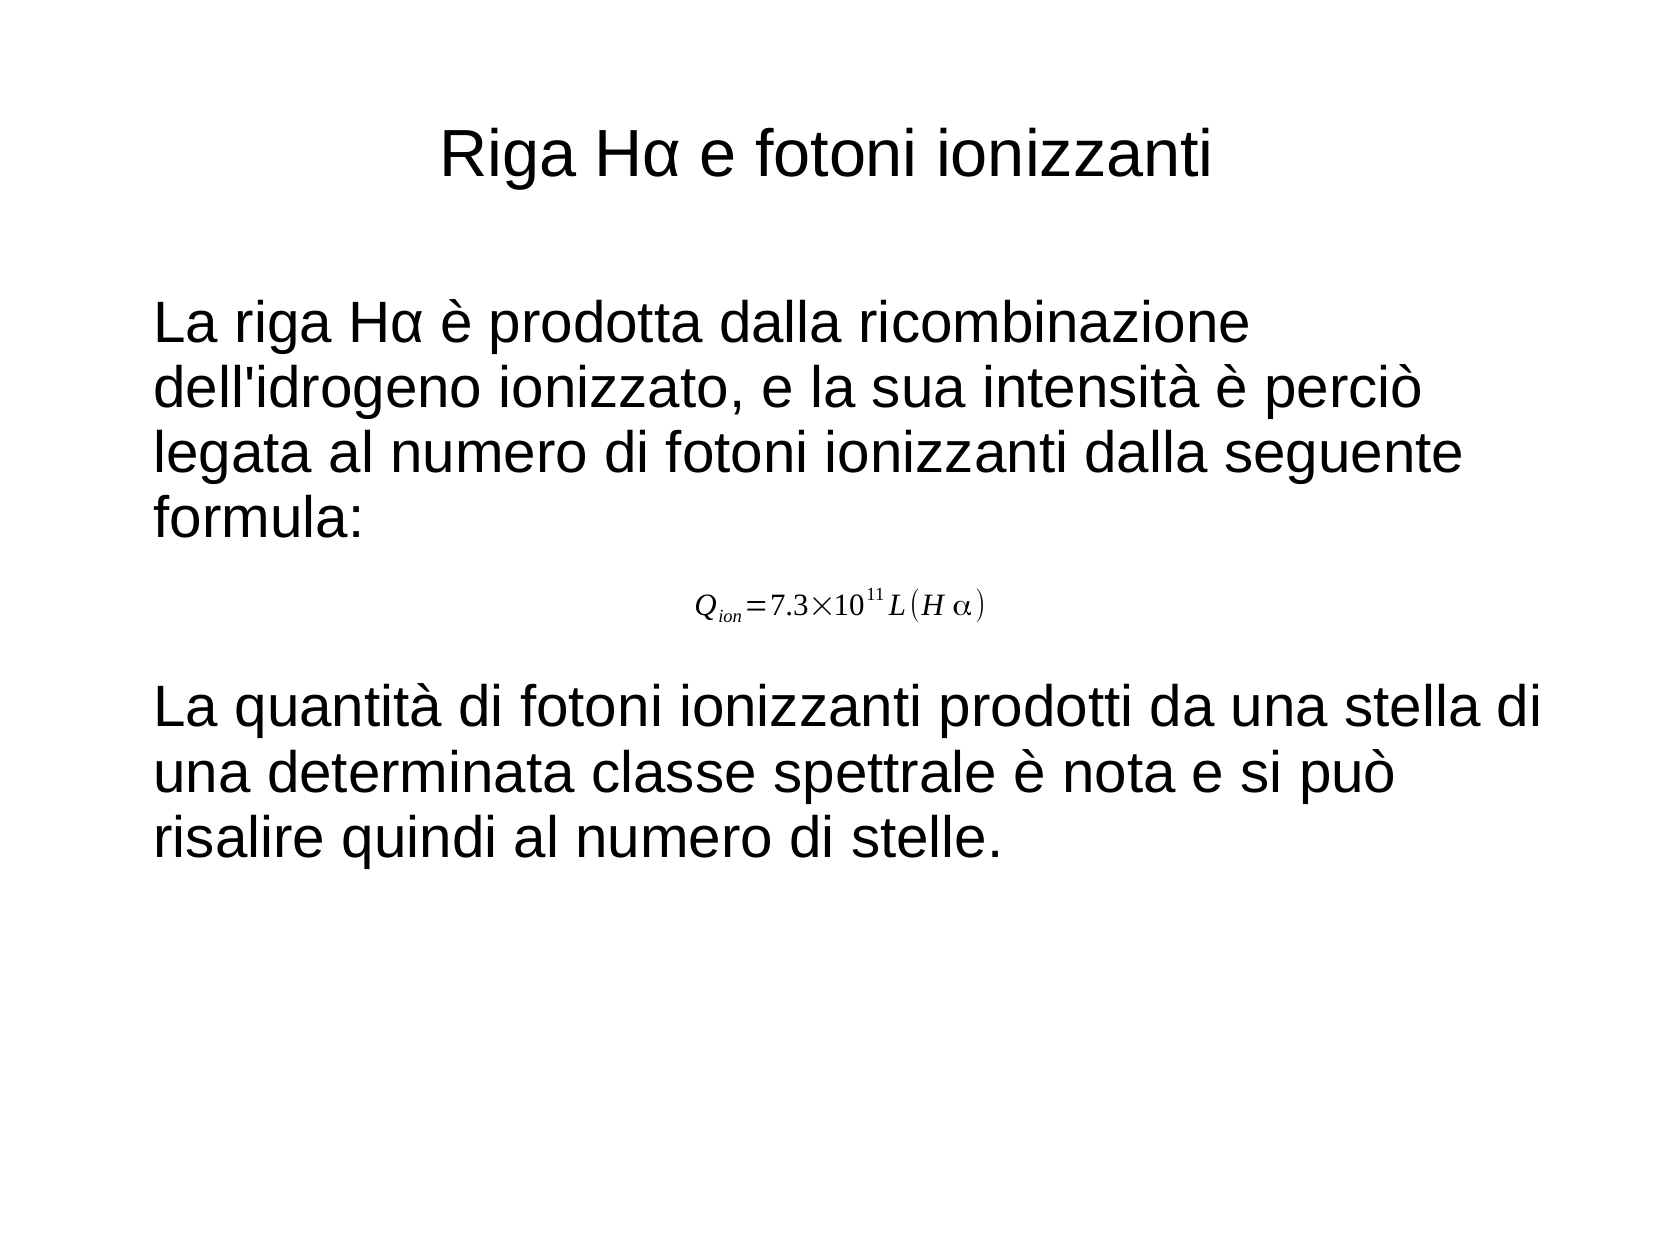

# Riga Hα e fotoni ionizzanti
La riga Hα è prodotta dalla ricombinazione dell'idrogeno ionizzato, e la sua intensità è perciò legata al numero di fotoni ionizzanti dalla seguente formula:
La quantità di fotoni ionizzanti prodotti da una stella di una determinata classe spettrale è nota e si può risalire quindi al numero di stelle.